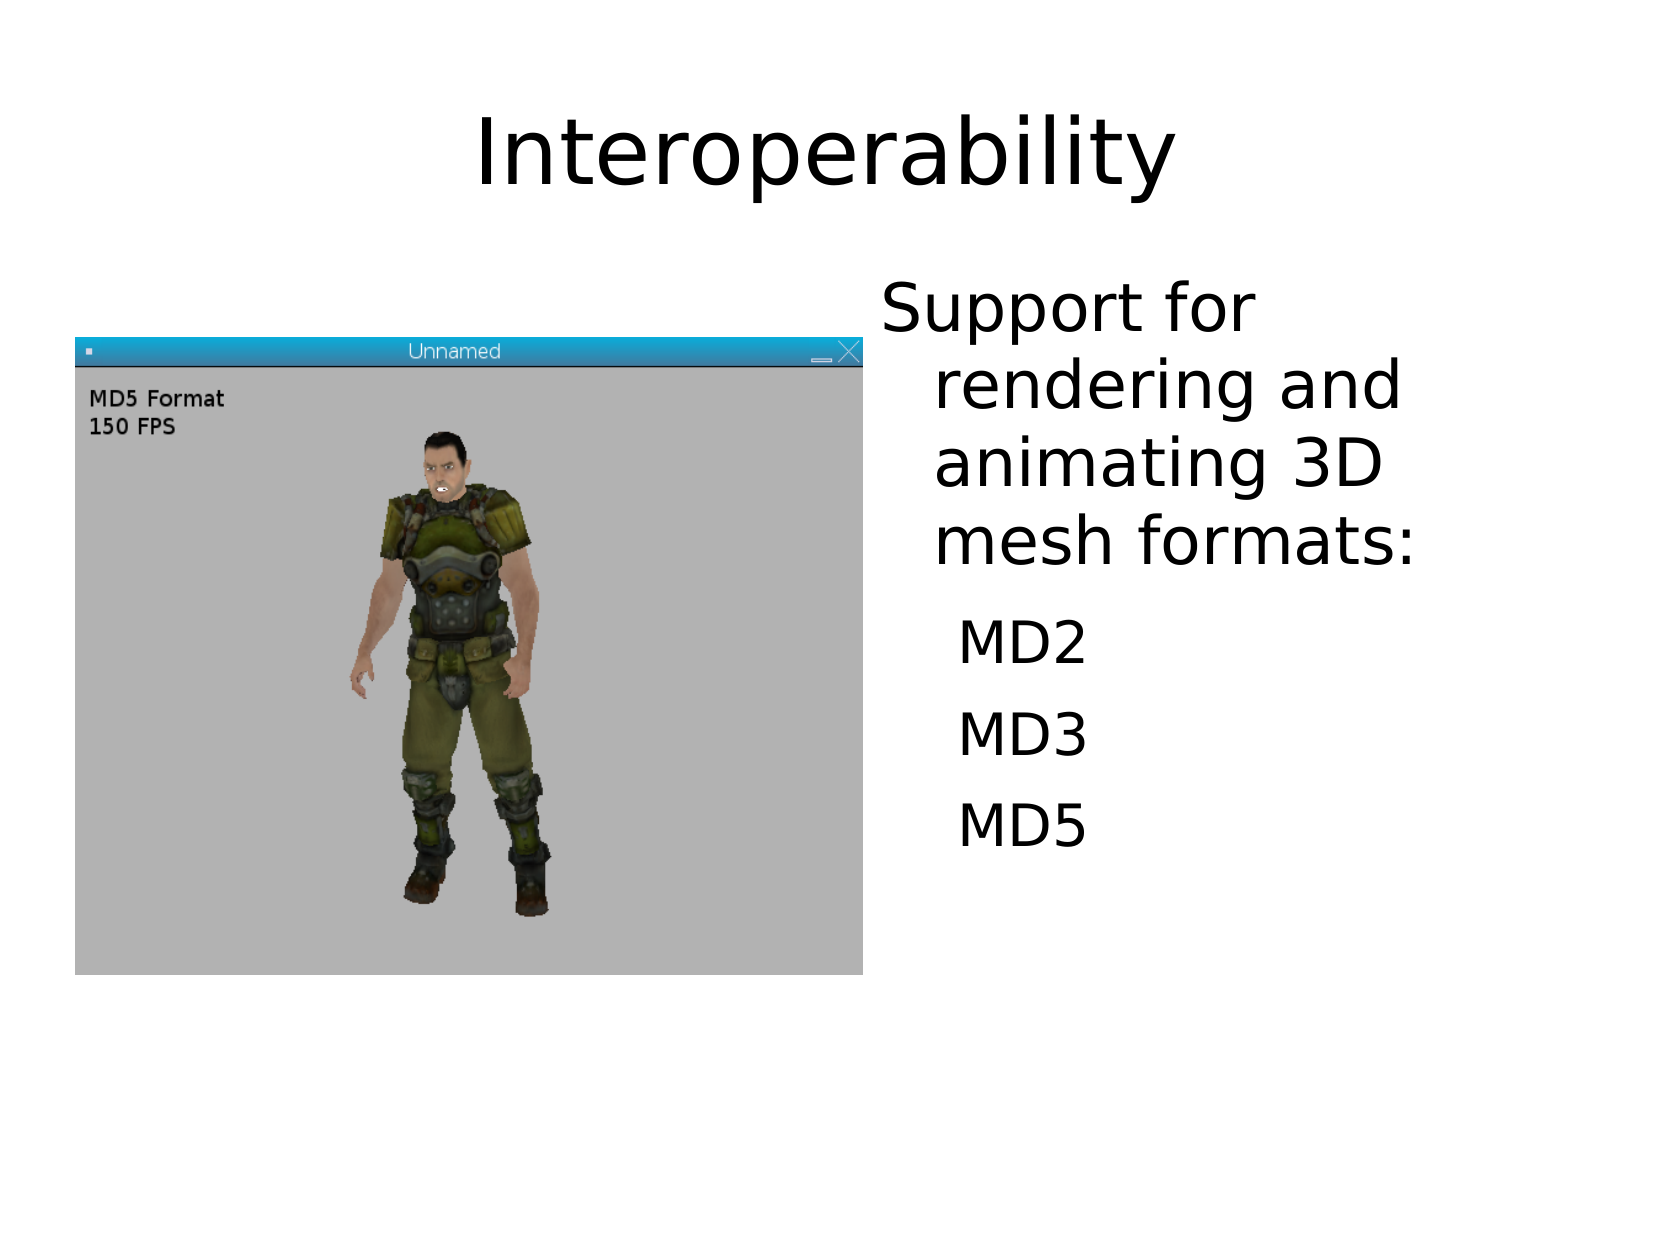

# Interoperability
Support for rendering and animating 3D mesh formats:
MD2
MD3
MD5